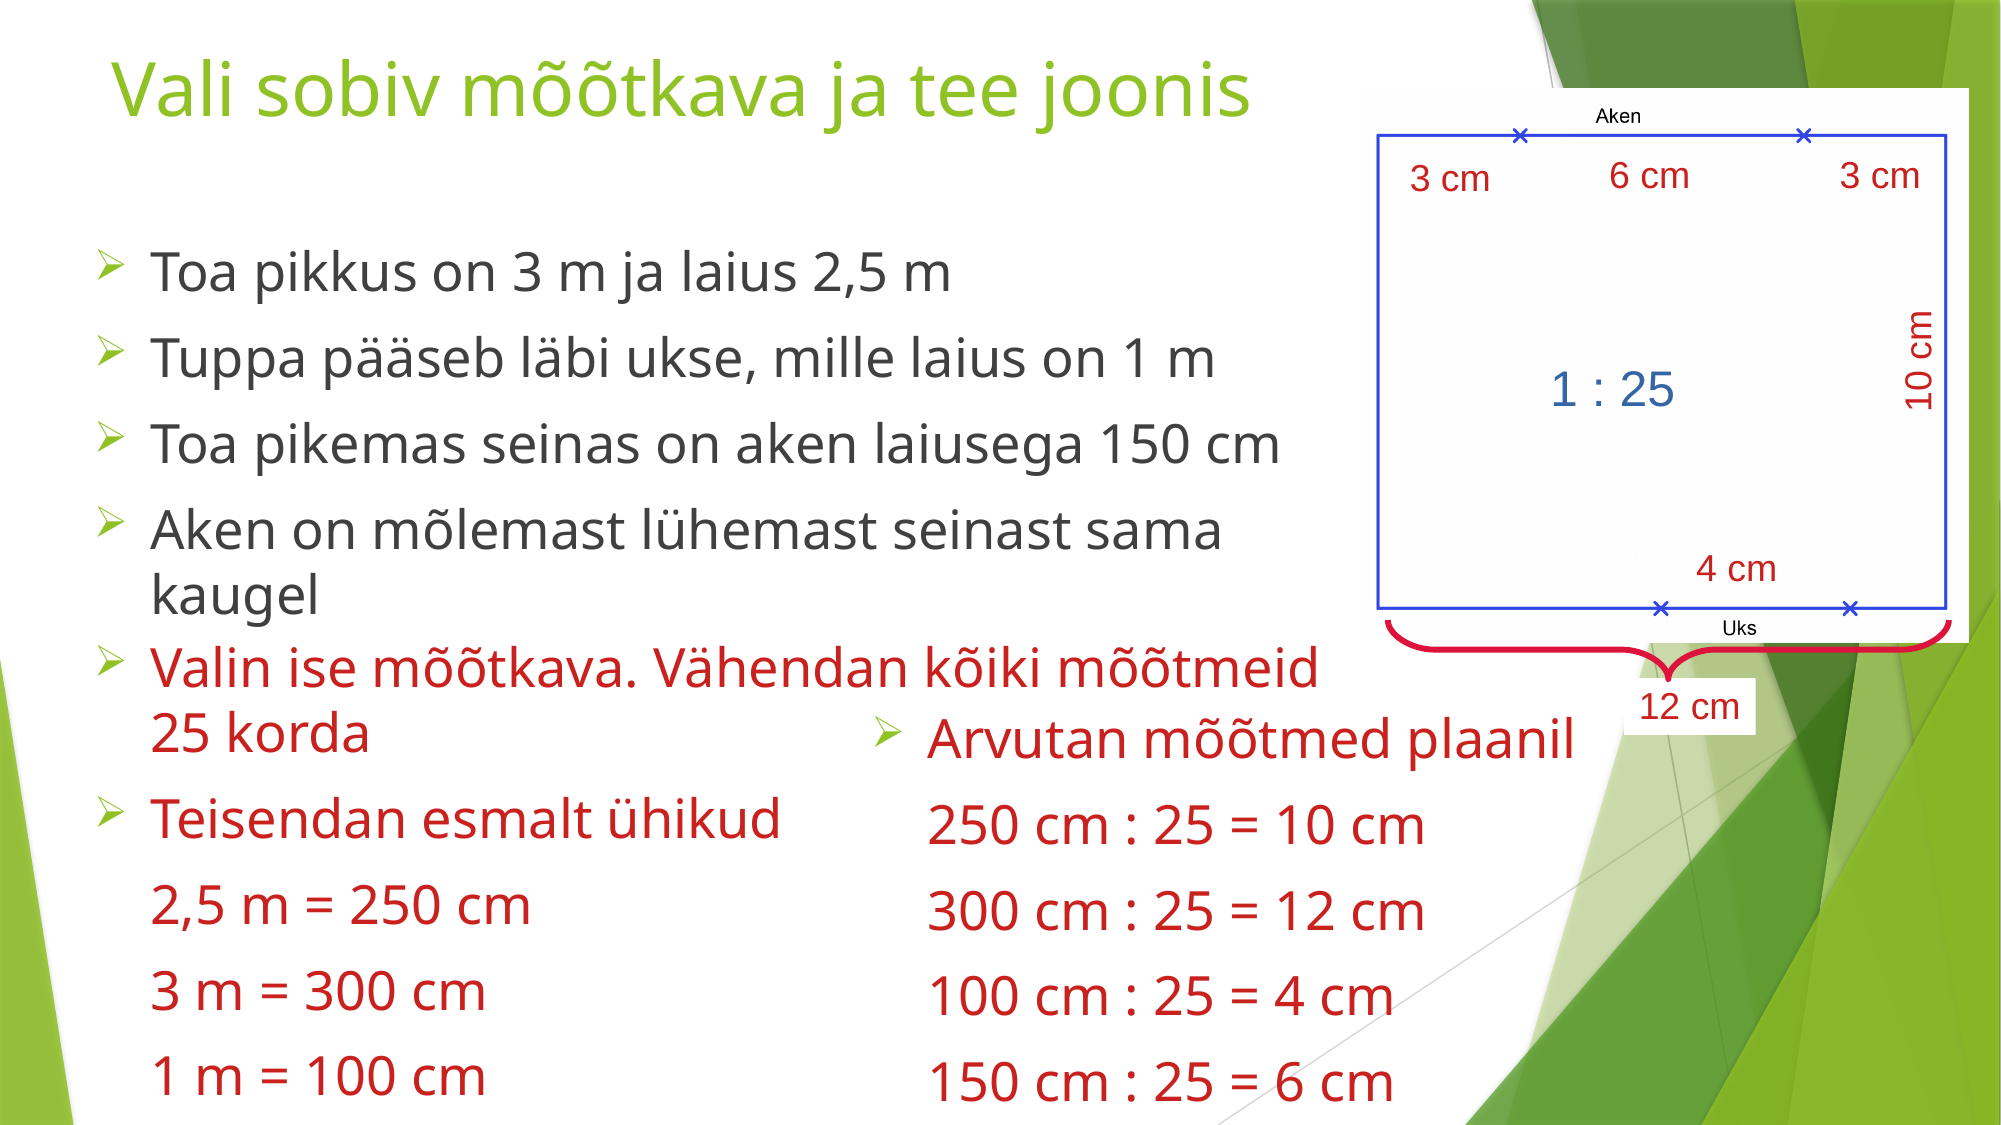

# Vali sobiv mõõtkava ja tee joonis
6 cm
3 cm
3 cm
Toa pikkus on 3 m ja laius 2,5 m
Tuppa pääseb läbi ukse, mille laius on 1 m
Toa pikemas seinas on aken laiusega 150 cm
Aken on mõlemast lühemast seinast sama kaugel
10 cm
1 : 25
4 cm
Valin ise mõõtkava. Vähendan kõiki mõõtmeid 25 korda
Teisendan esmalt ühikud
2,5 m = 250 cm
3 m = 300 cm
1 m = 100 cm
12 cm
Arvutan mõõtmed plaanil
250 cm : 25 = 10 cm
300 cm : 25 = 12 cm
100 cm : 25 = 4 cm
150 cm : 25 = 6 cm